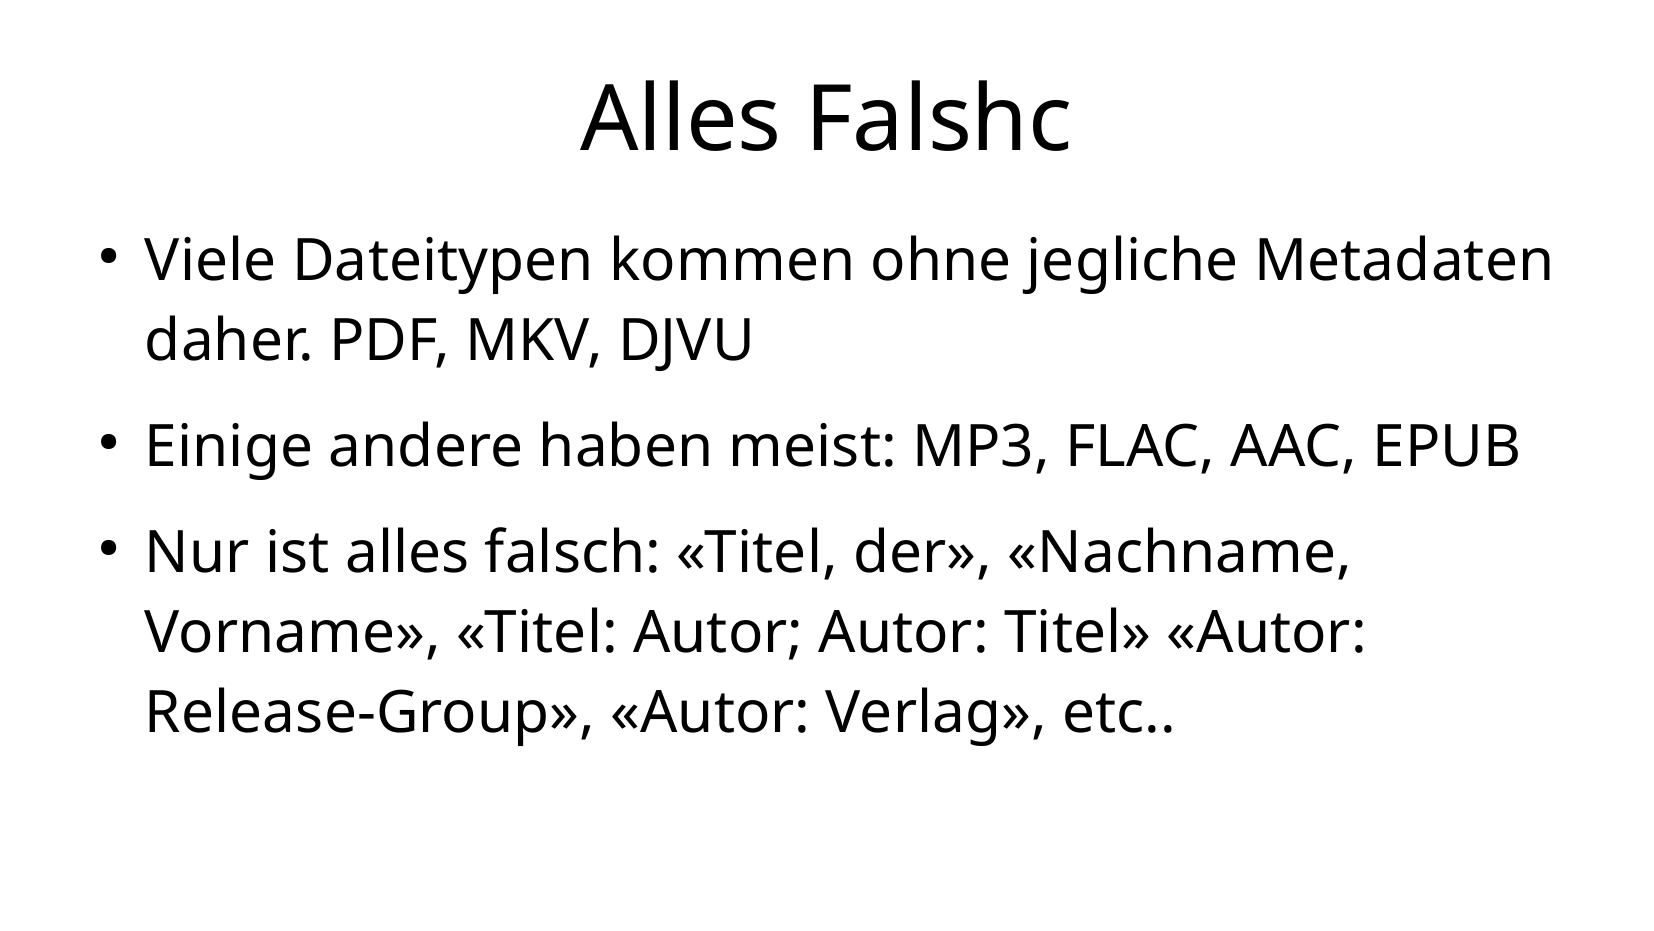

# Alles Falshc
Viele Dateitypen kommen ohne jegliche Metadaten daher. PDF, MKV, DJVU
Einige andere haben meist: MP3, FLAC, AAC, EPUB
Nur ist alles falsch: «Titel, der», «Nachname, Vorname», «Titel: Autor; Autor: Titel» «Autor: Release-Group», «Autor: Verlag», etc..